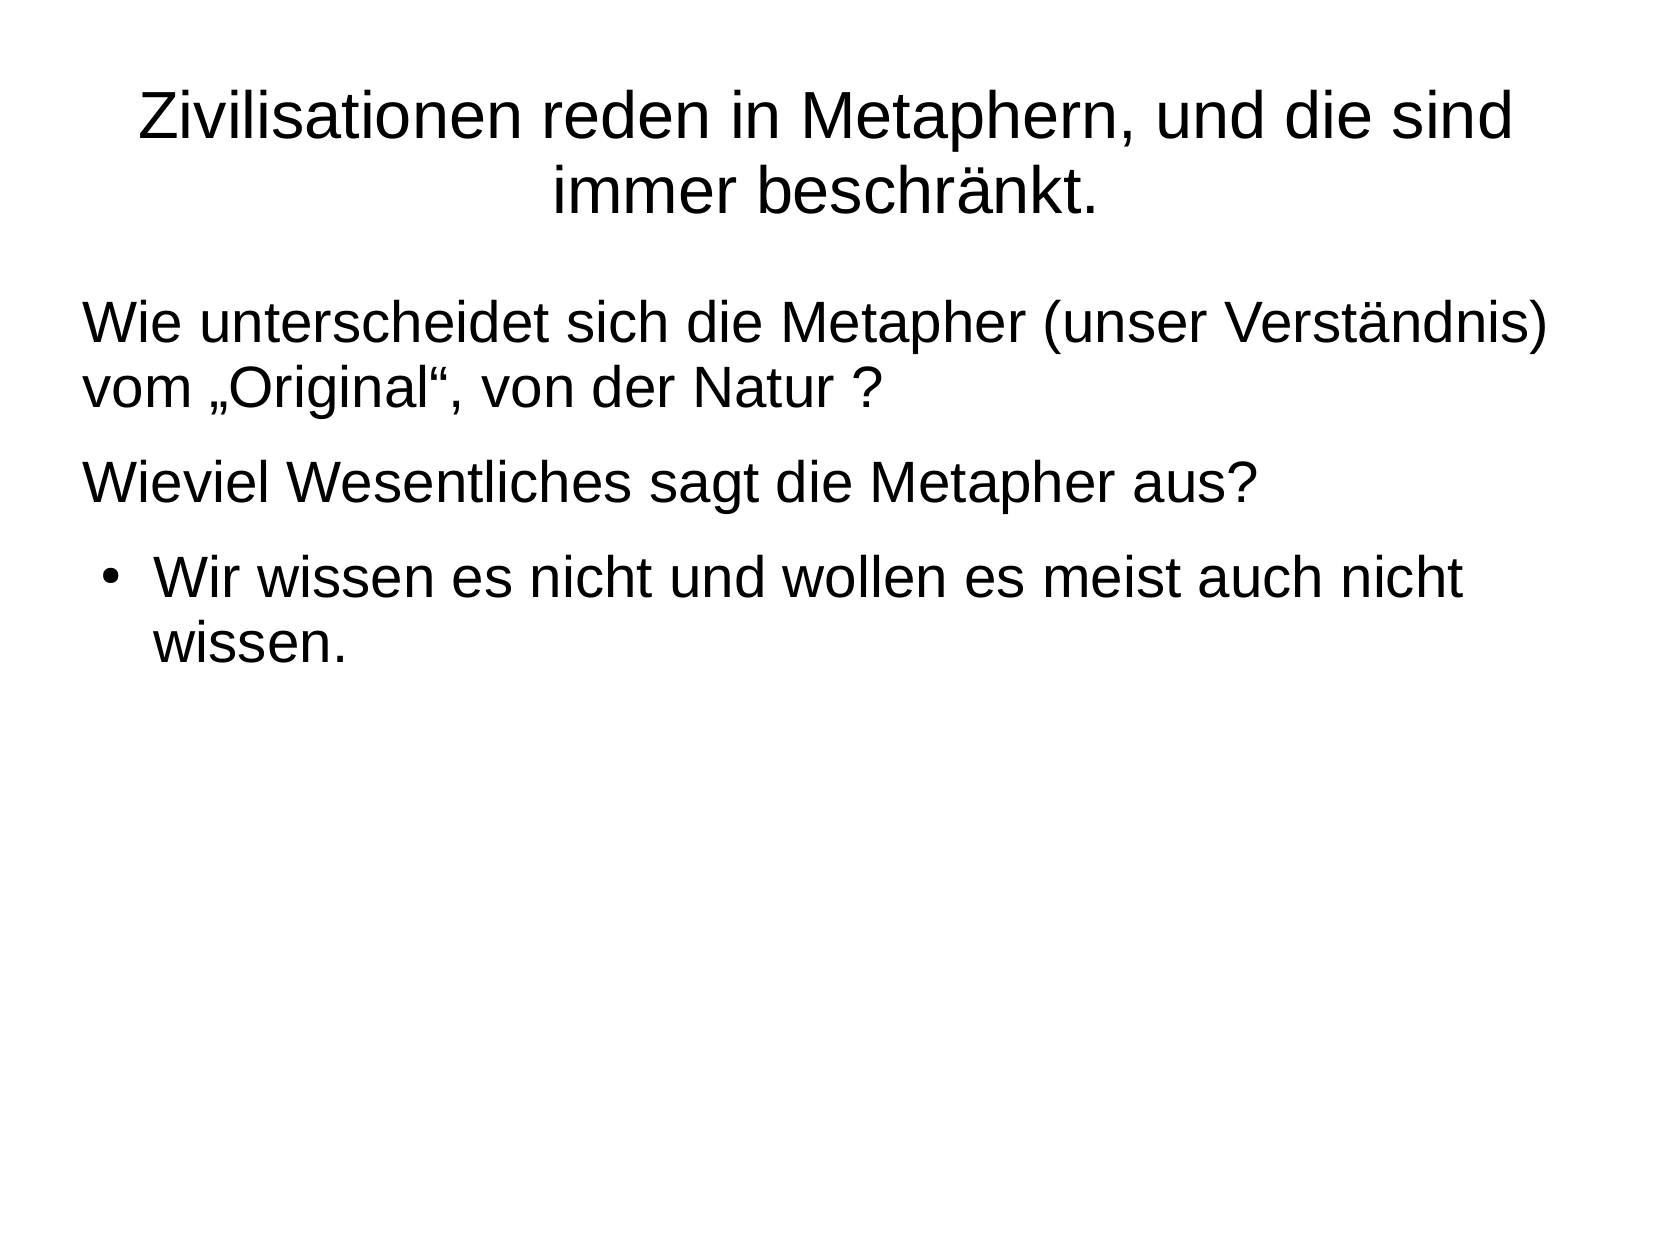

# Zivilisationen reden in Metaphern, und die sind immer beschränkt.
Wie unterscheidet sich die Metapher (unser Verständnis) vom „Original“, von der Natur ?
Wieviel Wesentliches sagt die Metapher aus?
Wir wissen es nicht und wollen es meist auch nicht wissen.